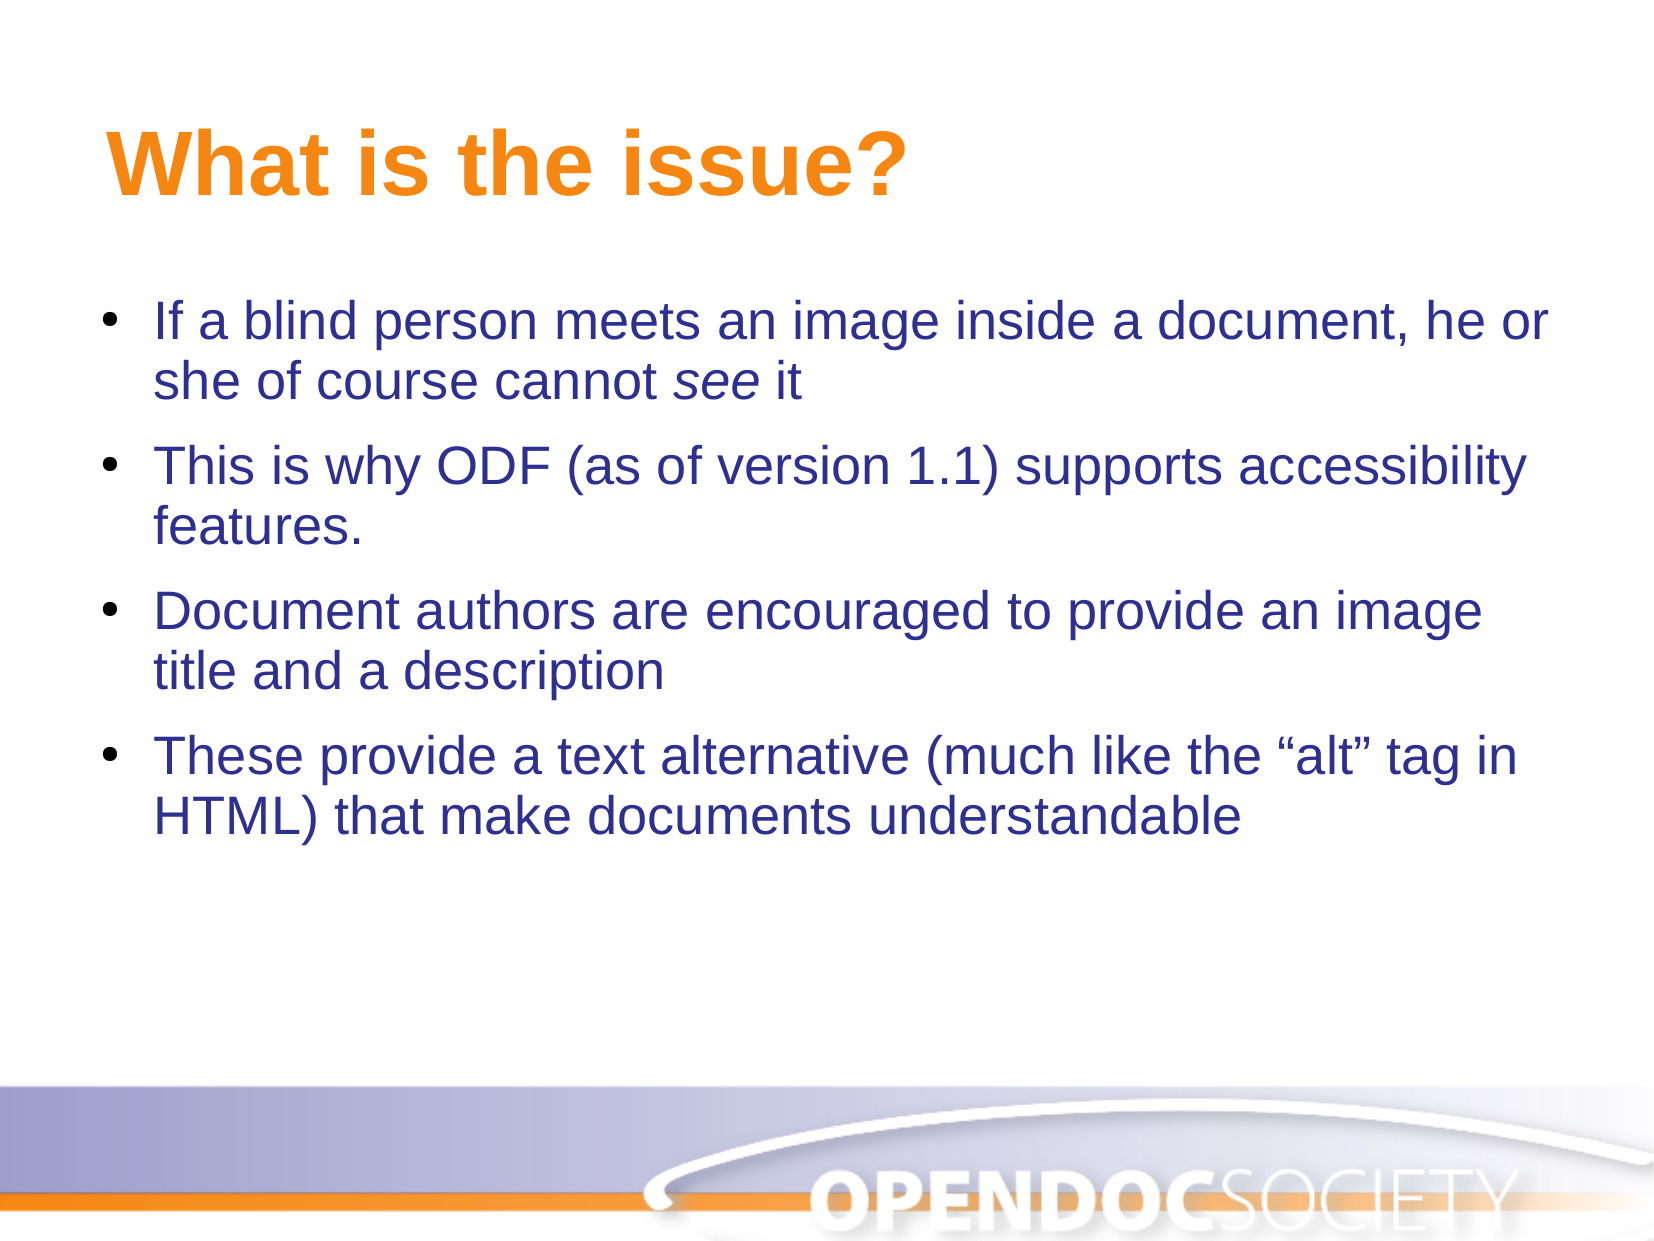

# What is the issue?
If a blind person meets an image inside a document, he or she of course cannot see it
This is why ODF (as of version 1.1) supports accessibility features.
Document authors are encouraged to provide an image title and a description
These provide a text alternative (much like the “alt” tag in HTML) that make documents understandable